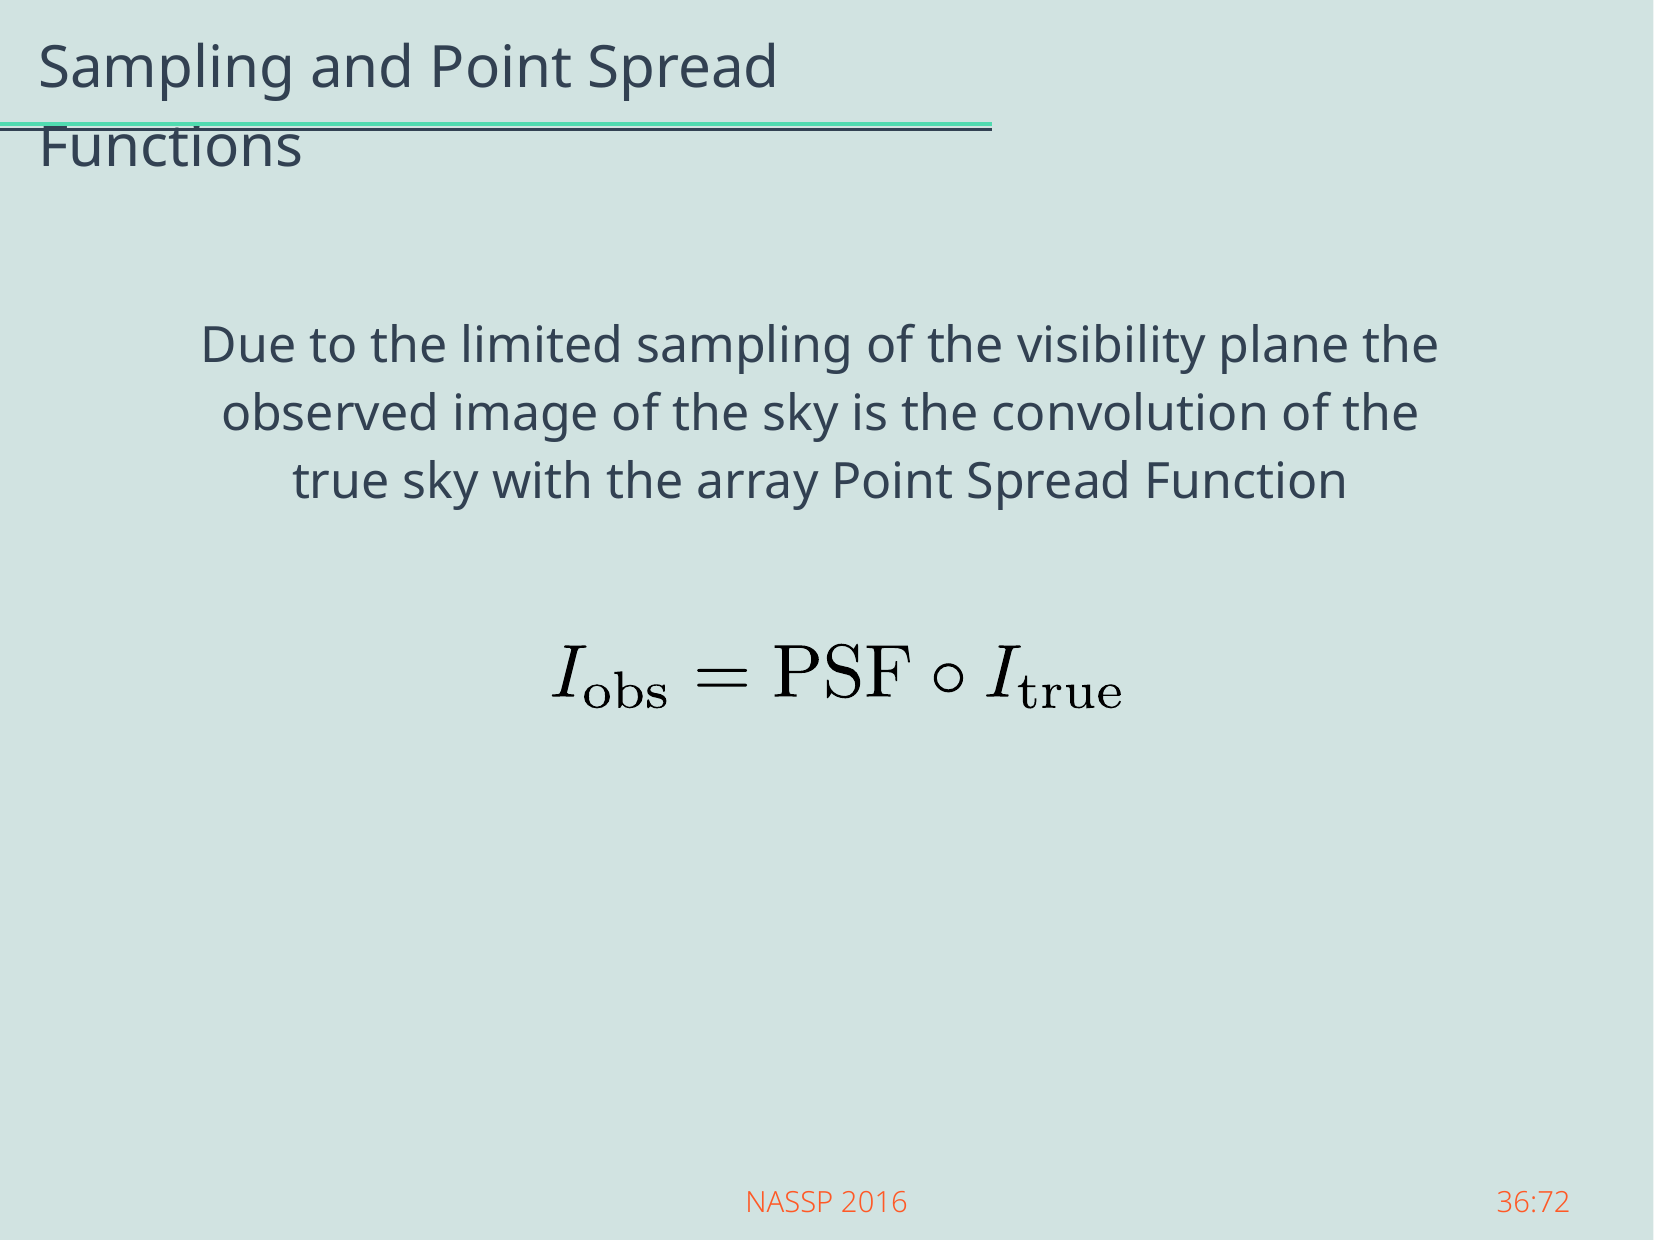

Sampling and Point Spread Functions
Due to the limited sampling of the visibility plane the observed image of the sky is the convolution of the true sky with the array Point Spread Function
NASSP 2016
36